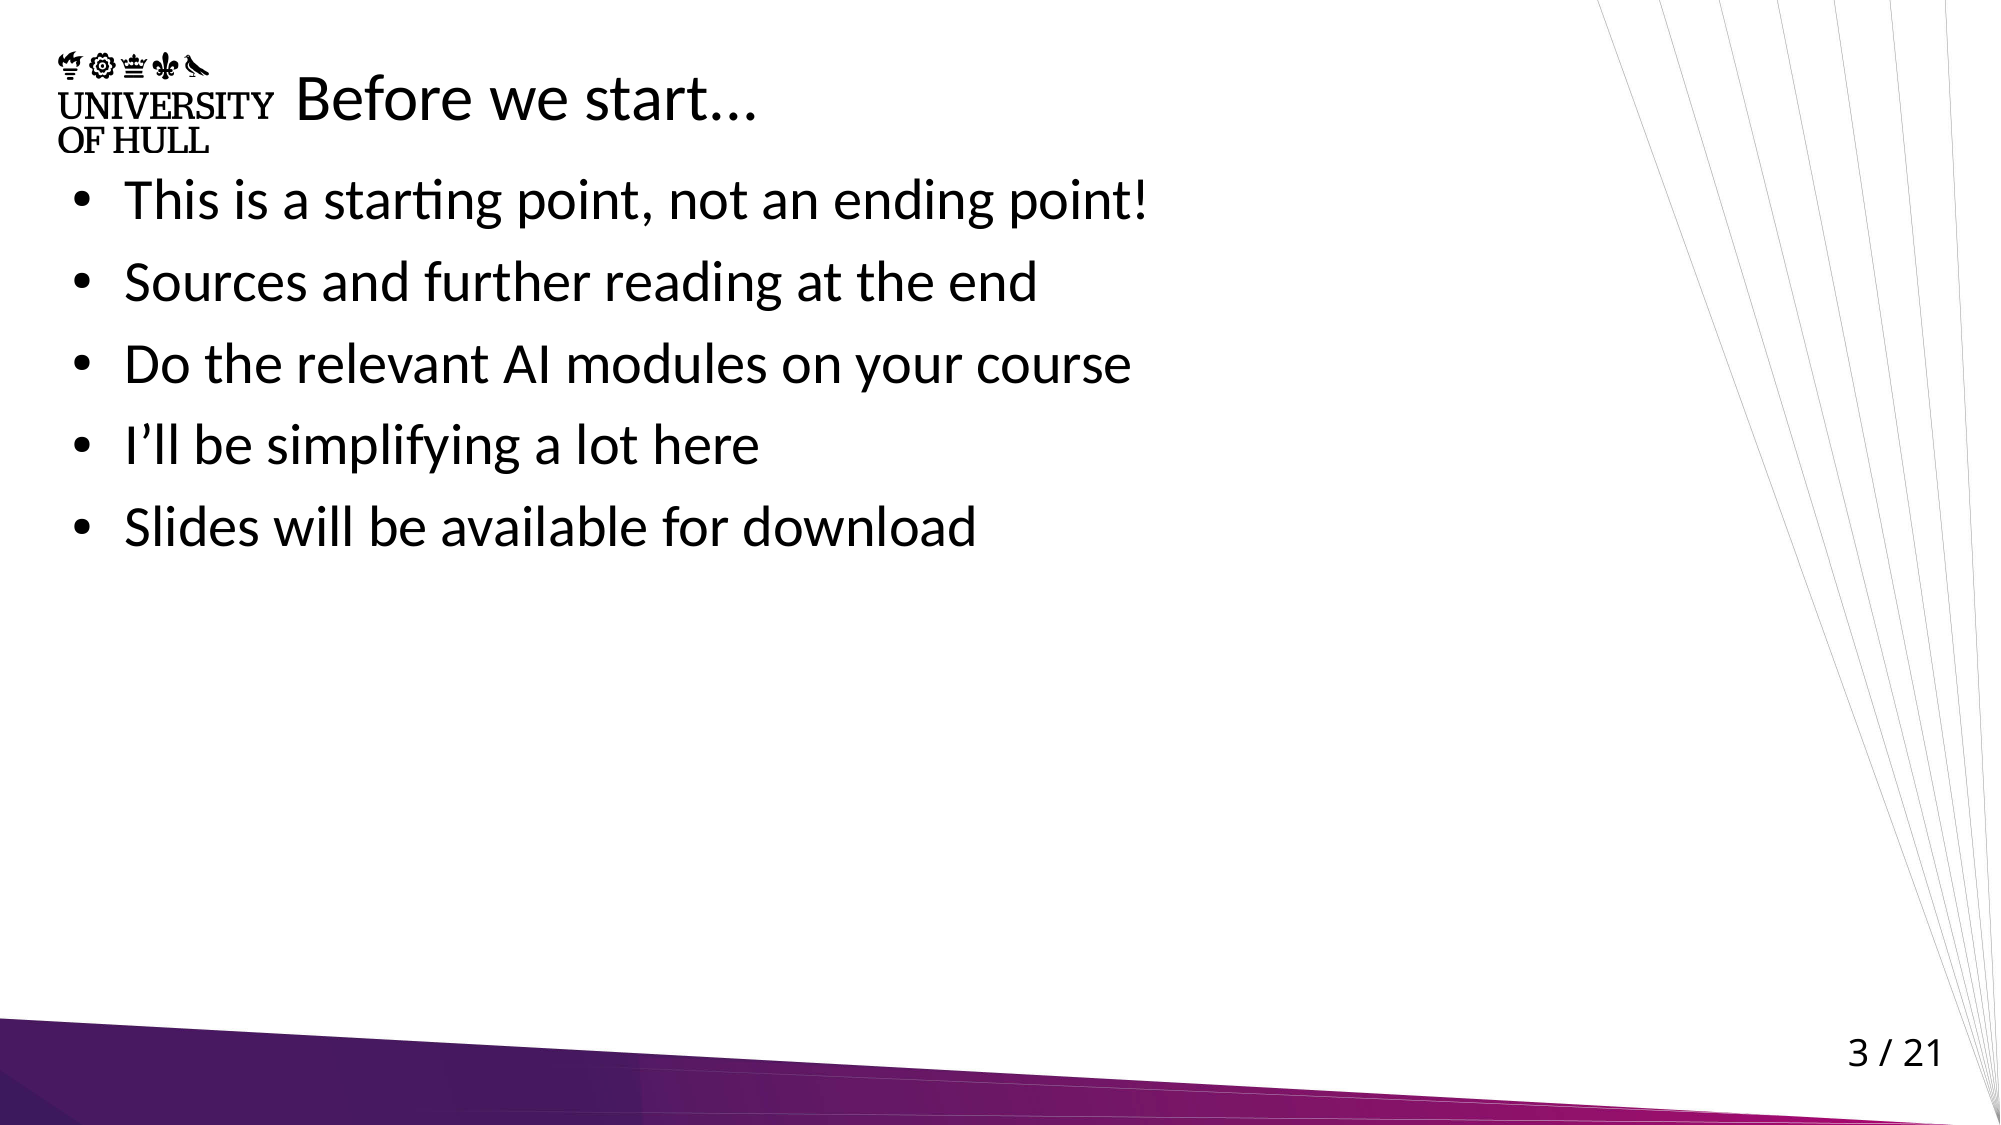

# Before we start...
This is a starting point, not an ending point!
Sources and further reading at the end
Do the relevant AI modules on your course
I’ll be simplifying a lot here
Slides will be available for download